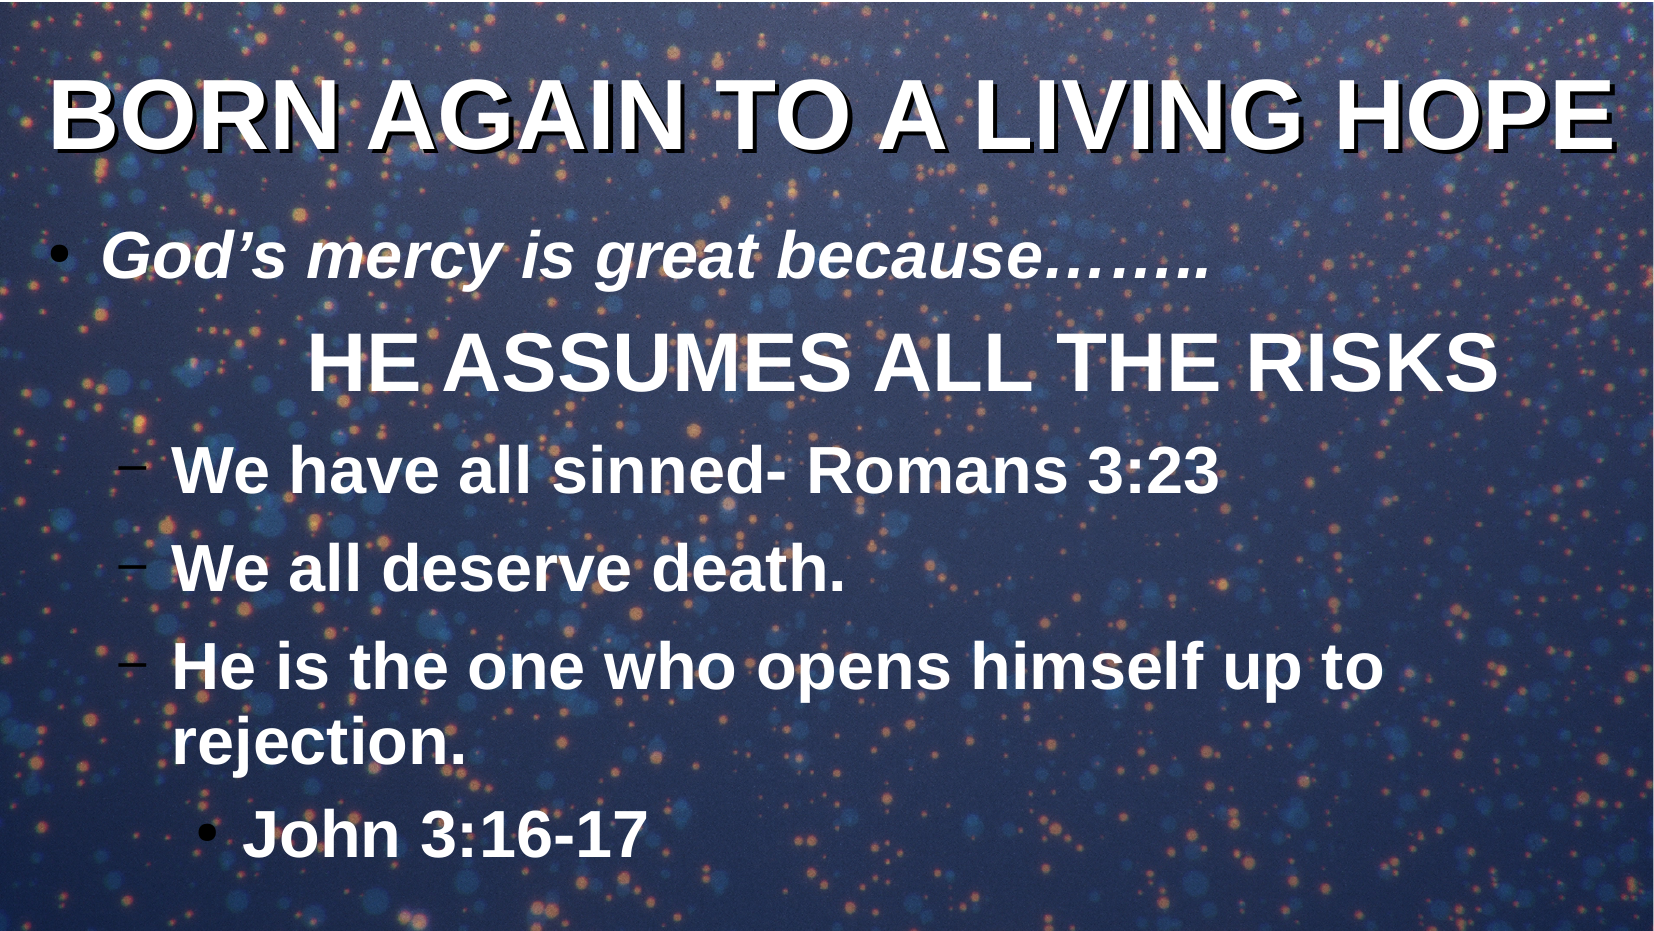

# BORN AGAIN TO A LIVING HOPE
God’s mercy is great because……..
HE ASSUMES ALL THE RISKS
We have all sinned- Romans 3:23
We all deserve death.
He is the one who opens himself up to rejection.
John 3:16-17